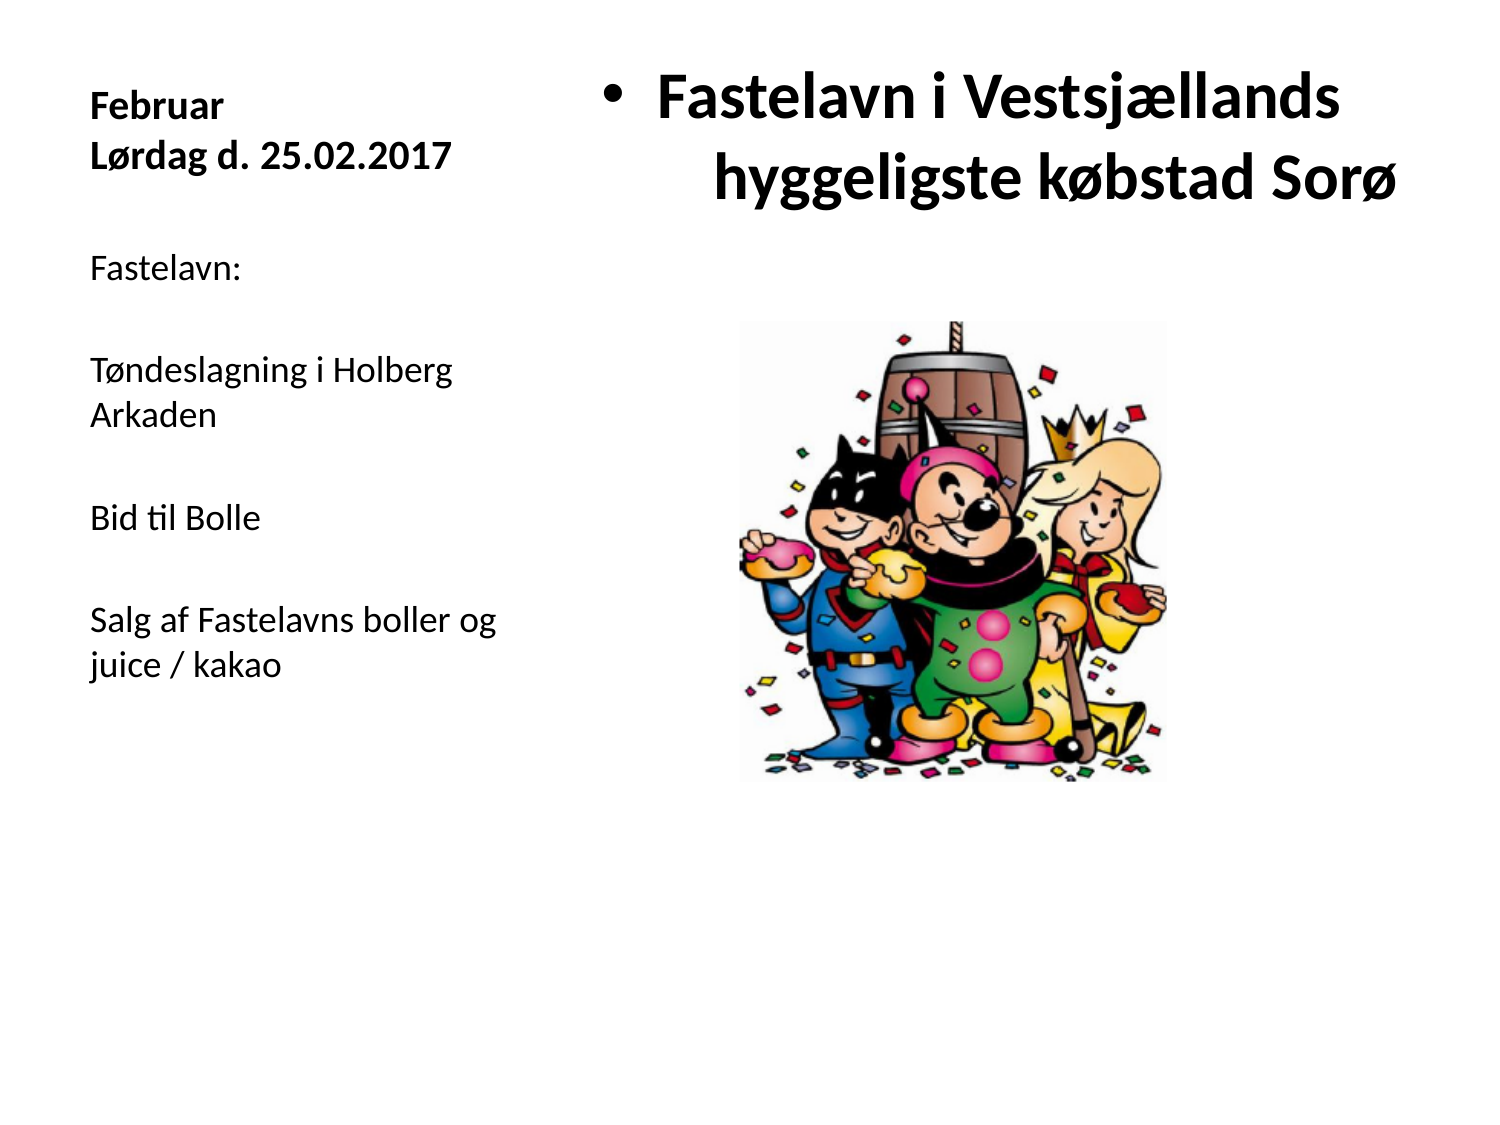

# Februar Lørdag d. 25.02.2017
Fastelavn i Vestsjællands hyggeligste købstad Sorø
Fastelavn:
Tøndeslagning i Holberg Arkaden
Bid til Bolle
Salg af Fastelavns boller og juice / kakao